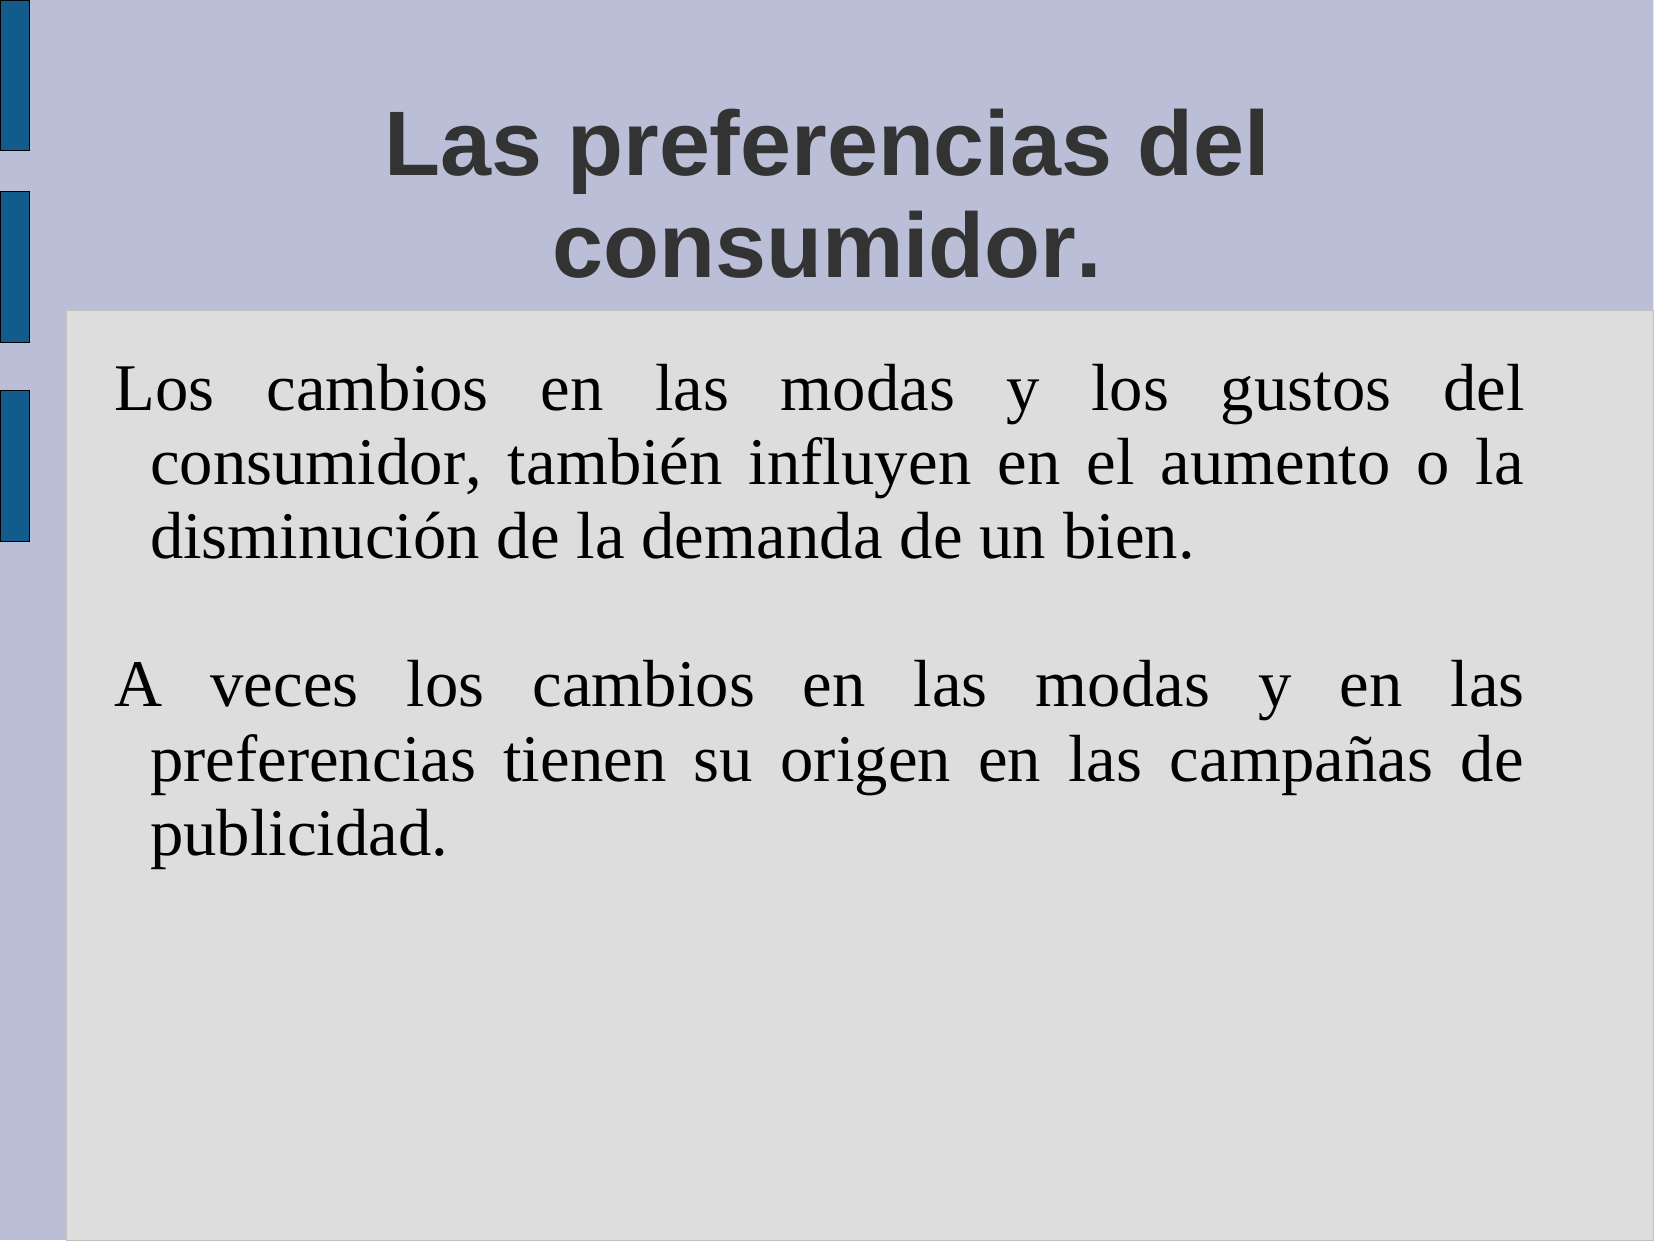

# Las preferencias del consumidor.
Los cambios en las modas y los gustos del consumidor, también influyen en el aumento o la disminución de la demanda de un bien.
A veces los cambios en las modas y en las preferencias tienen su origen en las campañas de publicidad.